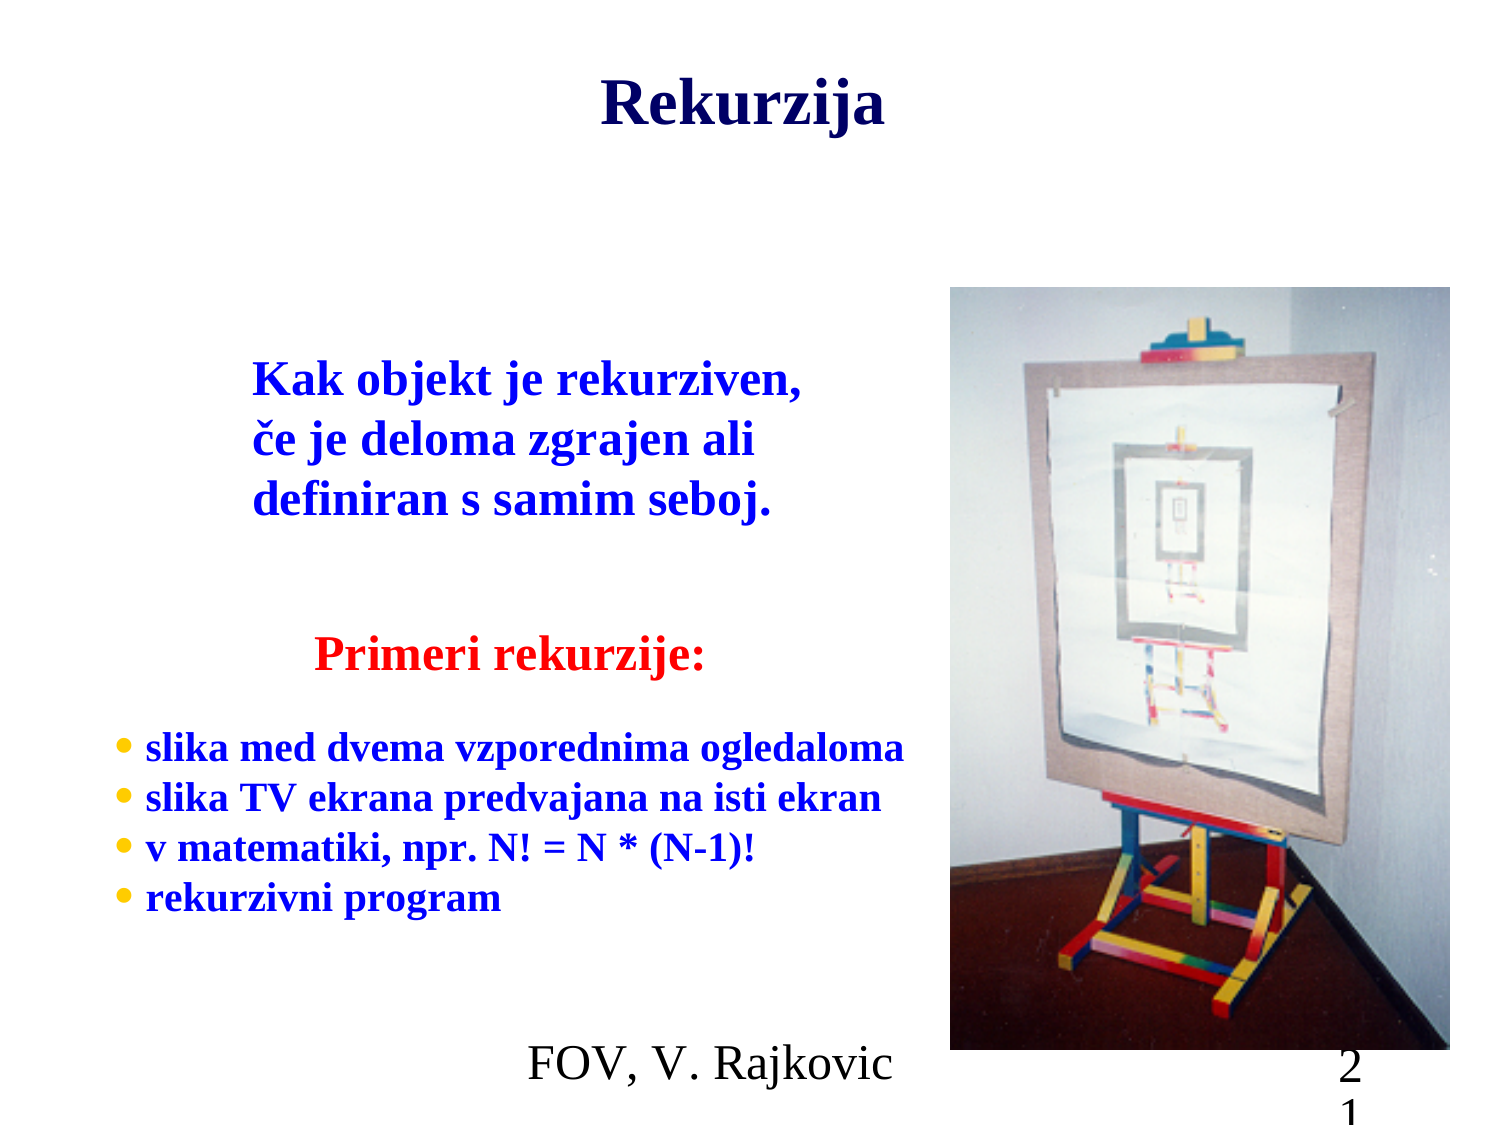

Rekurzija
Kak objekt je rekurziven,
če je deloma zgrajen ali
definiran s samim seboj.
Primeri rekurzije:
 slika med dvema vzporednima ogledaloma
 slika TV ekrana predvajana na isti ekran
 v matematiki, npr. N! = N * (N-1)!
 rekurzivni program
FOV, V. Rajkovic
21